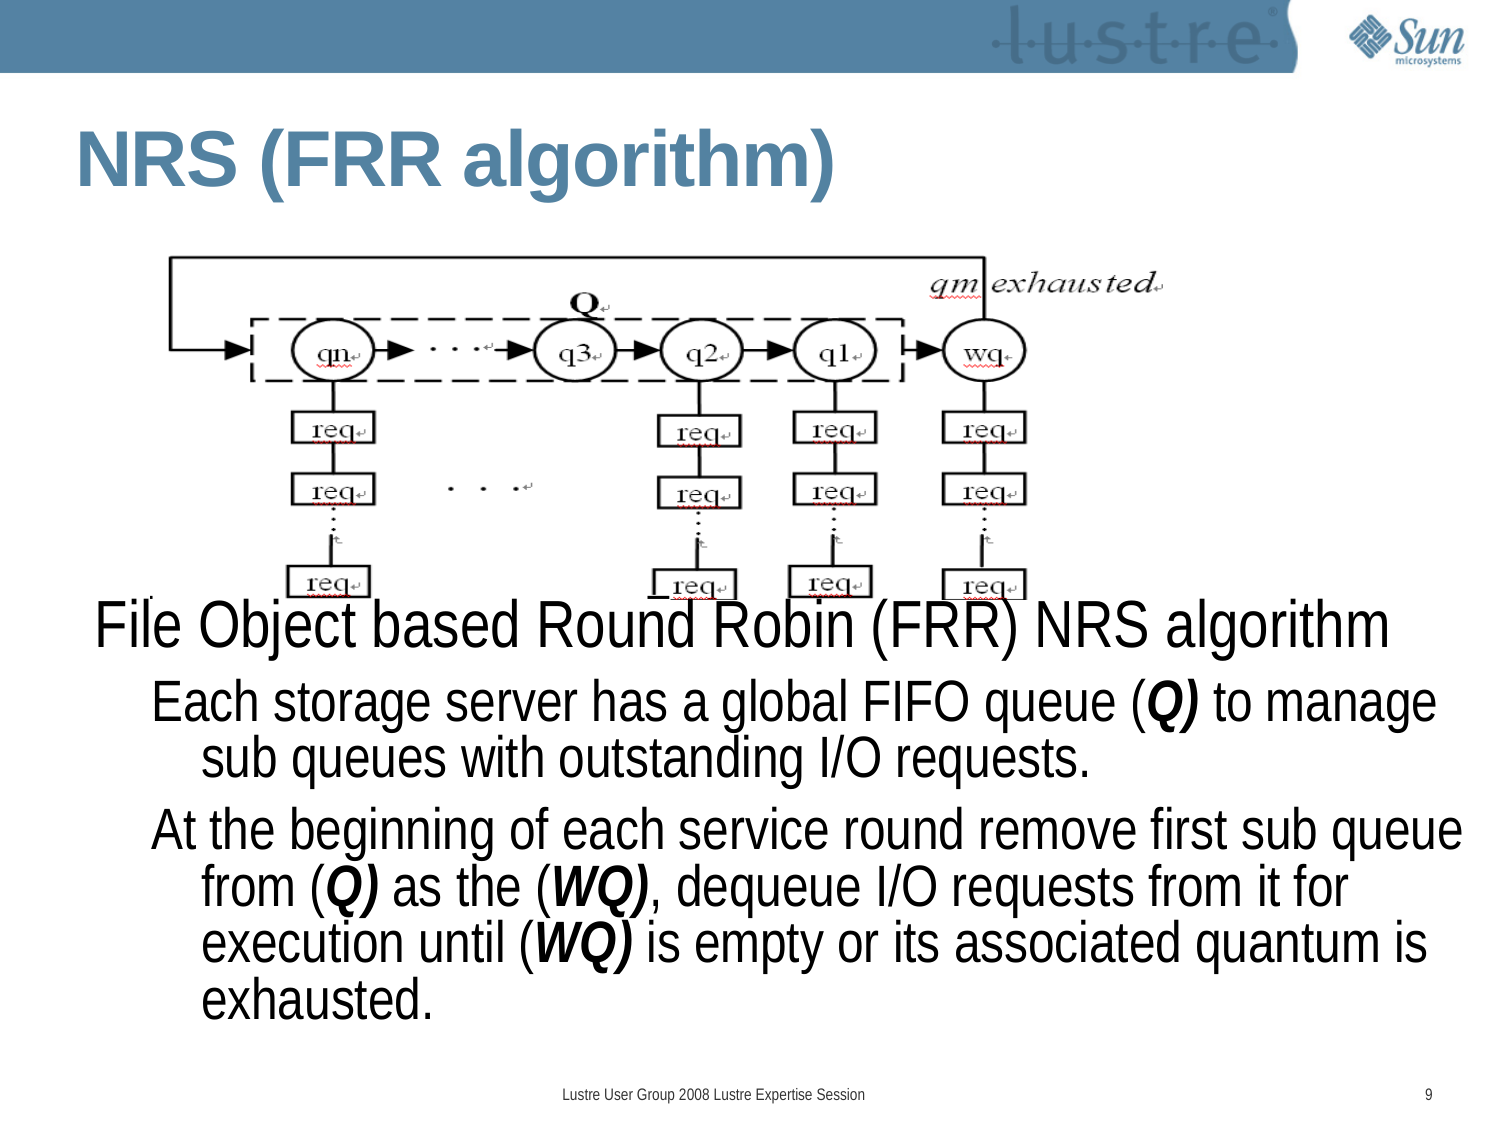

# NRS (FRR algorithm)
File Object based Round Robin (FRR) NRS algorithm
Each storage server has a global FIFO queue (Q) to manage sub queues with outstanding I/O requests.
At the beginning of each service round remove first sub queue from (Q) as the (WQ), dequeue I/O requests from it for execution until (WQ) is empty or its associated quantum is exhausted.